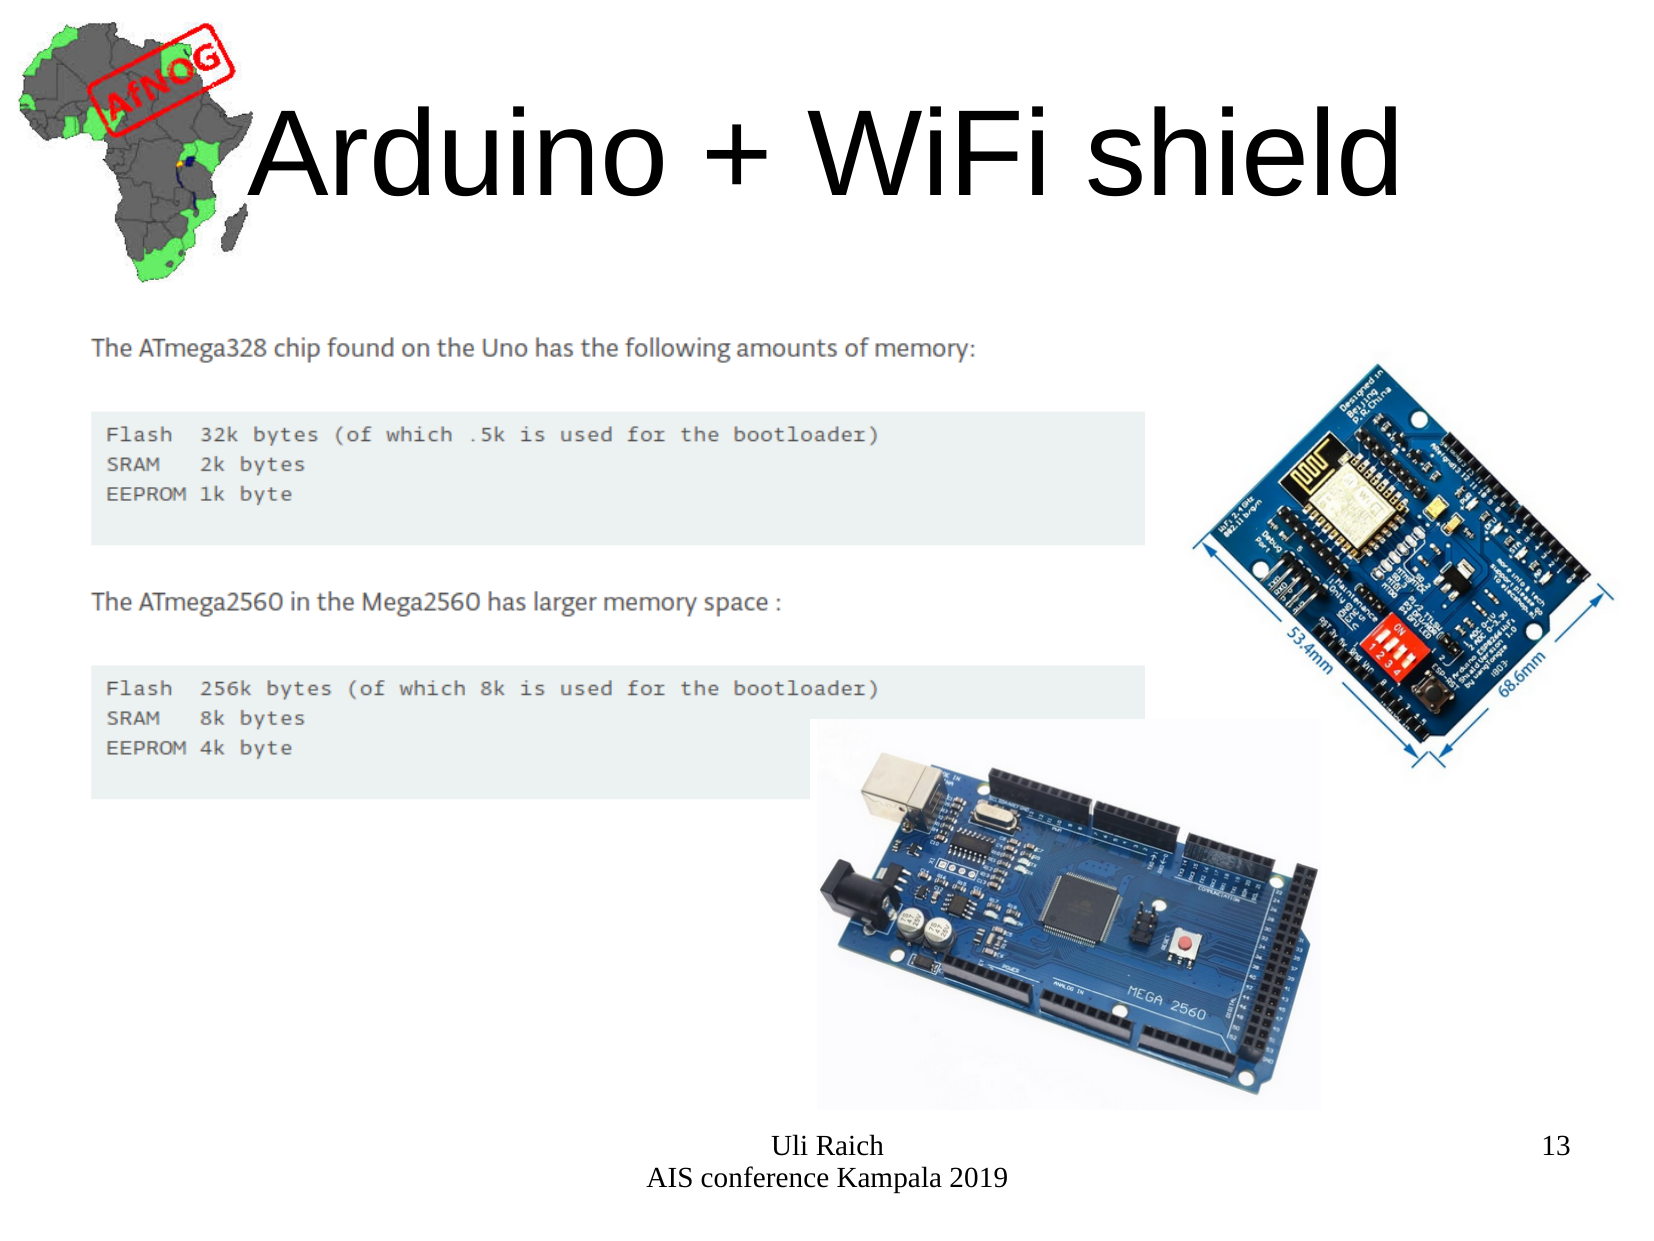

# Arduino + WiFi shield
Uli Raich AIS conference Kampala 2019
13